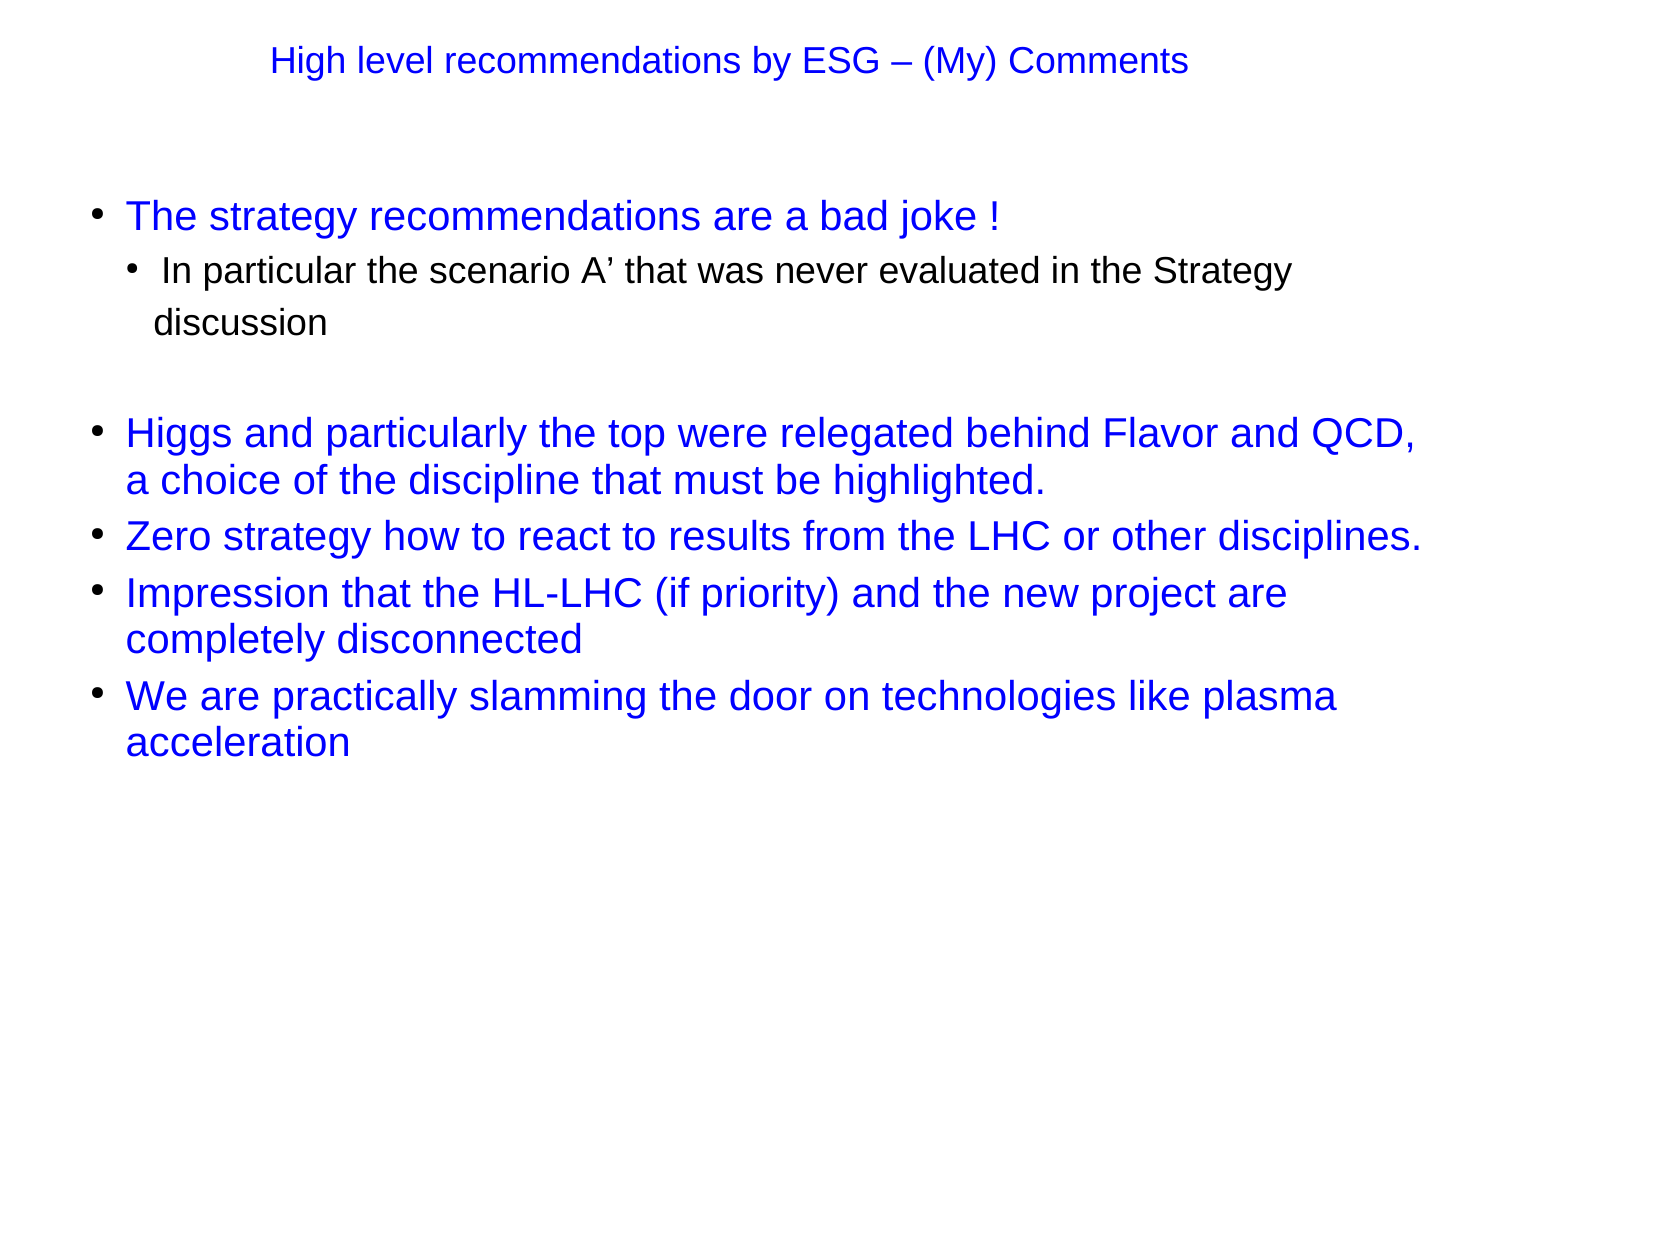

High level recommendations by ESG – (My) Comments
The strategy recommendations are a bad joke !
In particular the scenario A’ that was never evaluated in the Strategy
 discussion
Higgs and particularly the top were relegated behind Flavor and QCD, a choice of the discipline that must be highlighted.
Zero strategy how to react to results from the LHC or other disciplines.
Impression that the HL-LHC (if priority) and the new project are completely disconnected
We are practically slamming the door on technologies like plasma acceleration